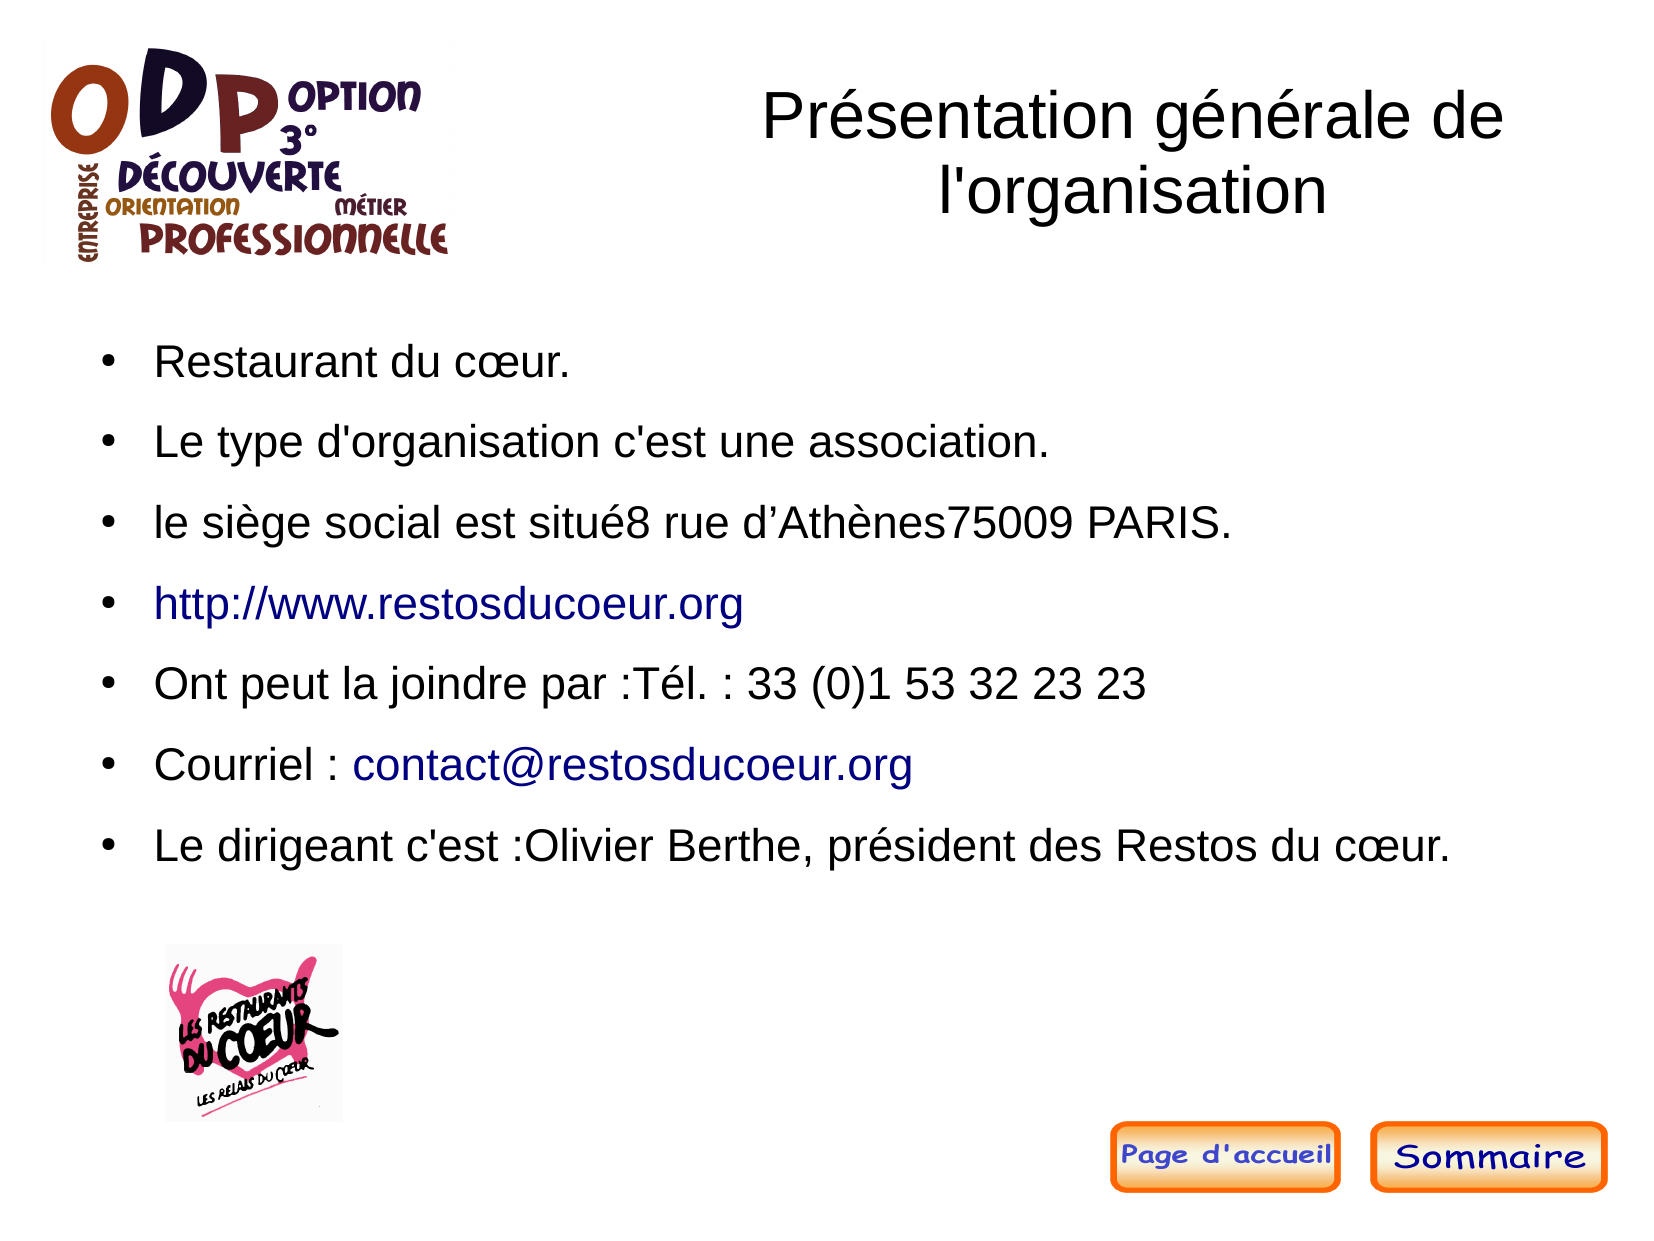

# Présentation générale de l'organisation
Restaurant du cœur.
Le type d'organisation c'est une association.
le siège social est situé8 rue d’Athènes75009 PARIS.
http://www.restosducoeur.org
Ont peut la joindre par :Tél. : 33 (0)1 53 32 23 23
Courriel : contact@restosducoeur.org
Le dirigeant c'est :Olivier Berthe, président des Restos du cœur.